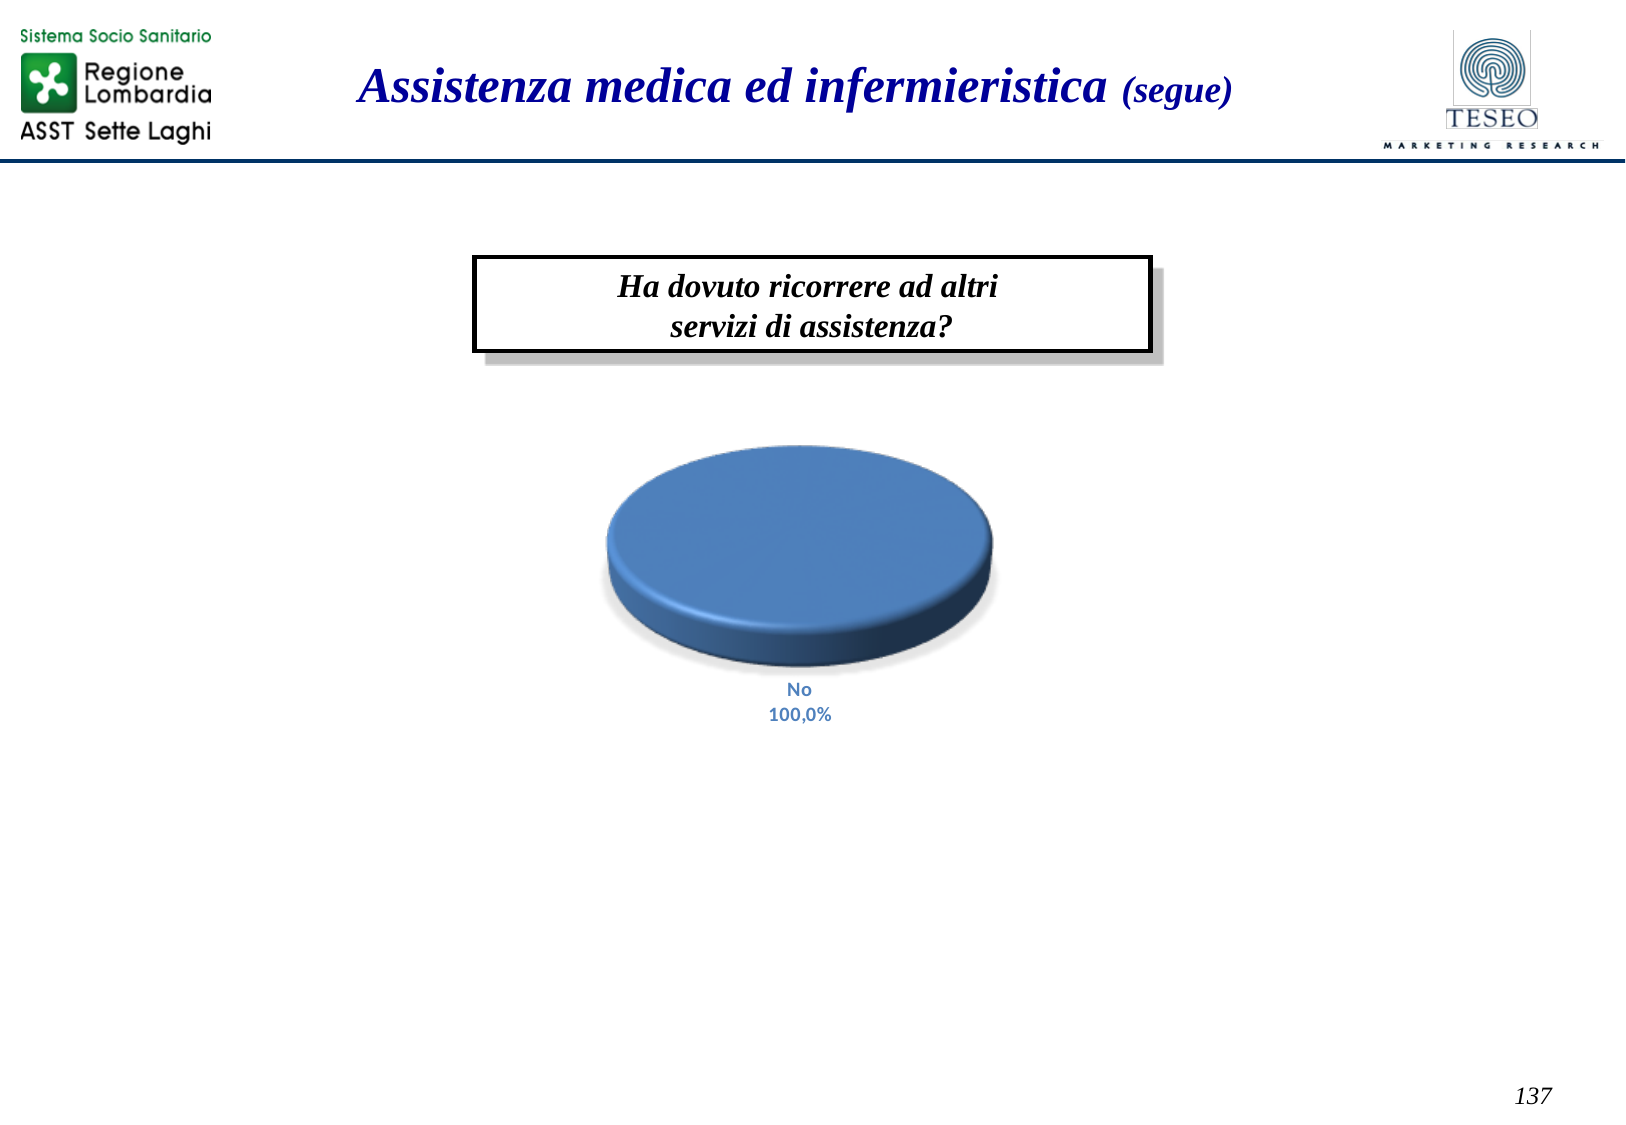

Assistenza medica ed infermieristica (segue)
Ha dovuto ricorrere ad altri
servizi di assistenza?